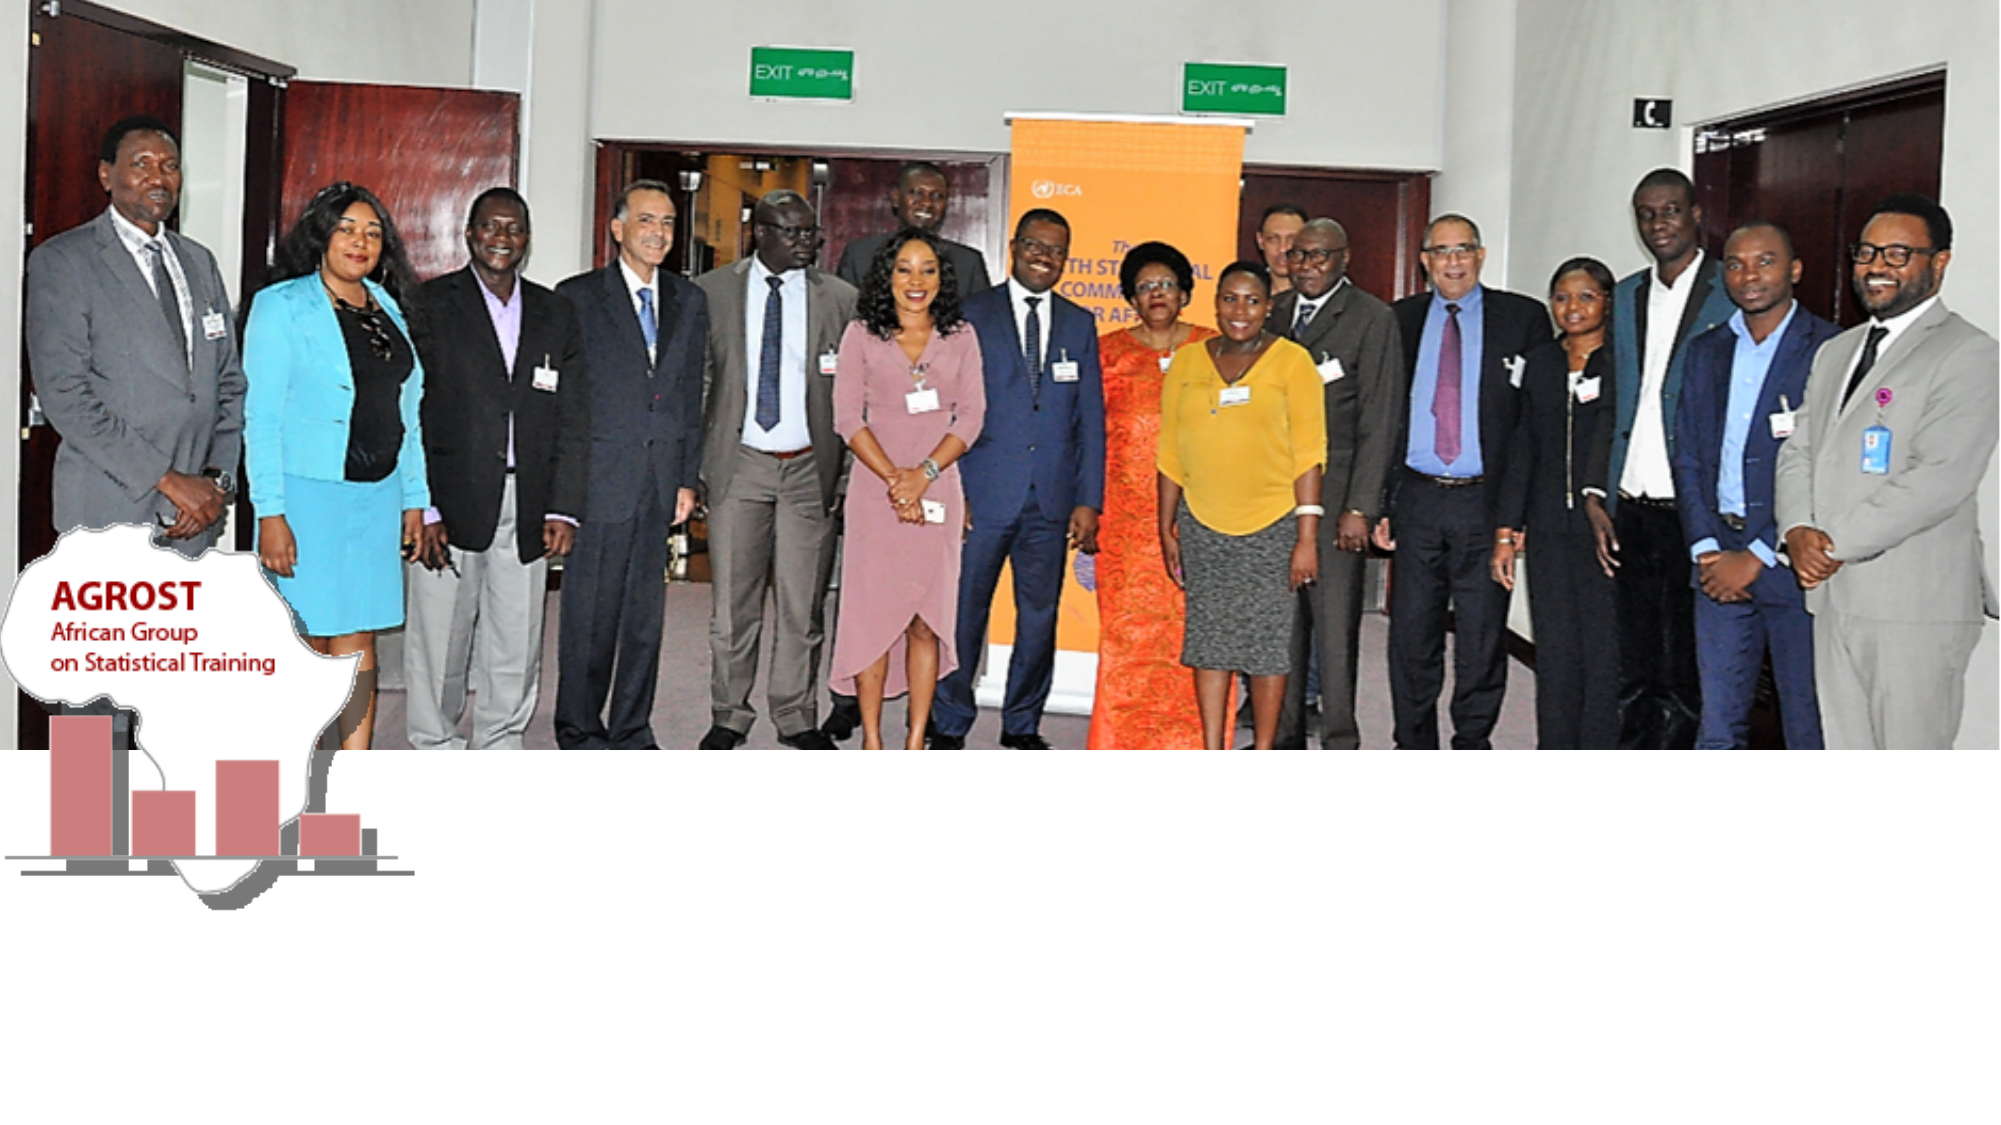

# AGROST African Group on Statistical Training and Human Resources
Annual Review Meeting
01 October 2018
Addis Ababa, Ethiopia